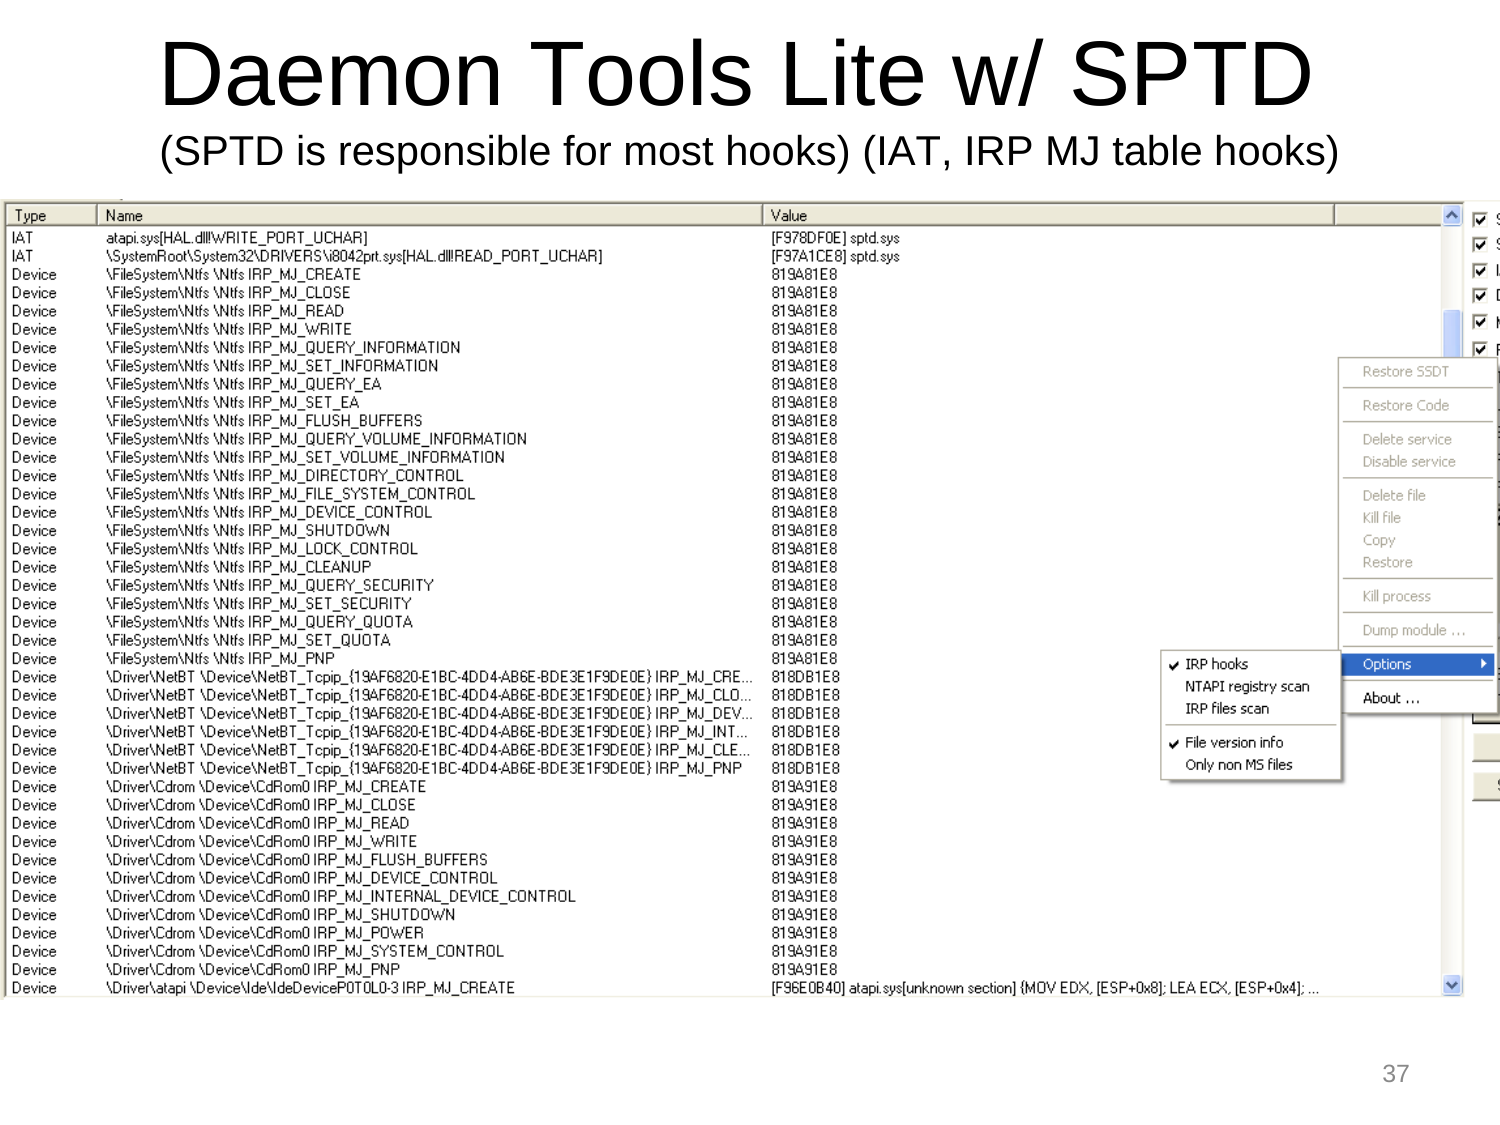

# Daemon Tools Lite w/ SPTD (SPTD is responsible for most hooks) (IAT, IRP MJ table hooks)